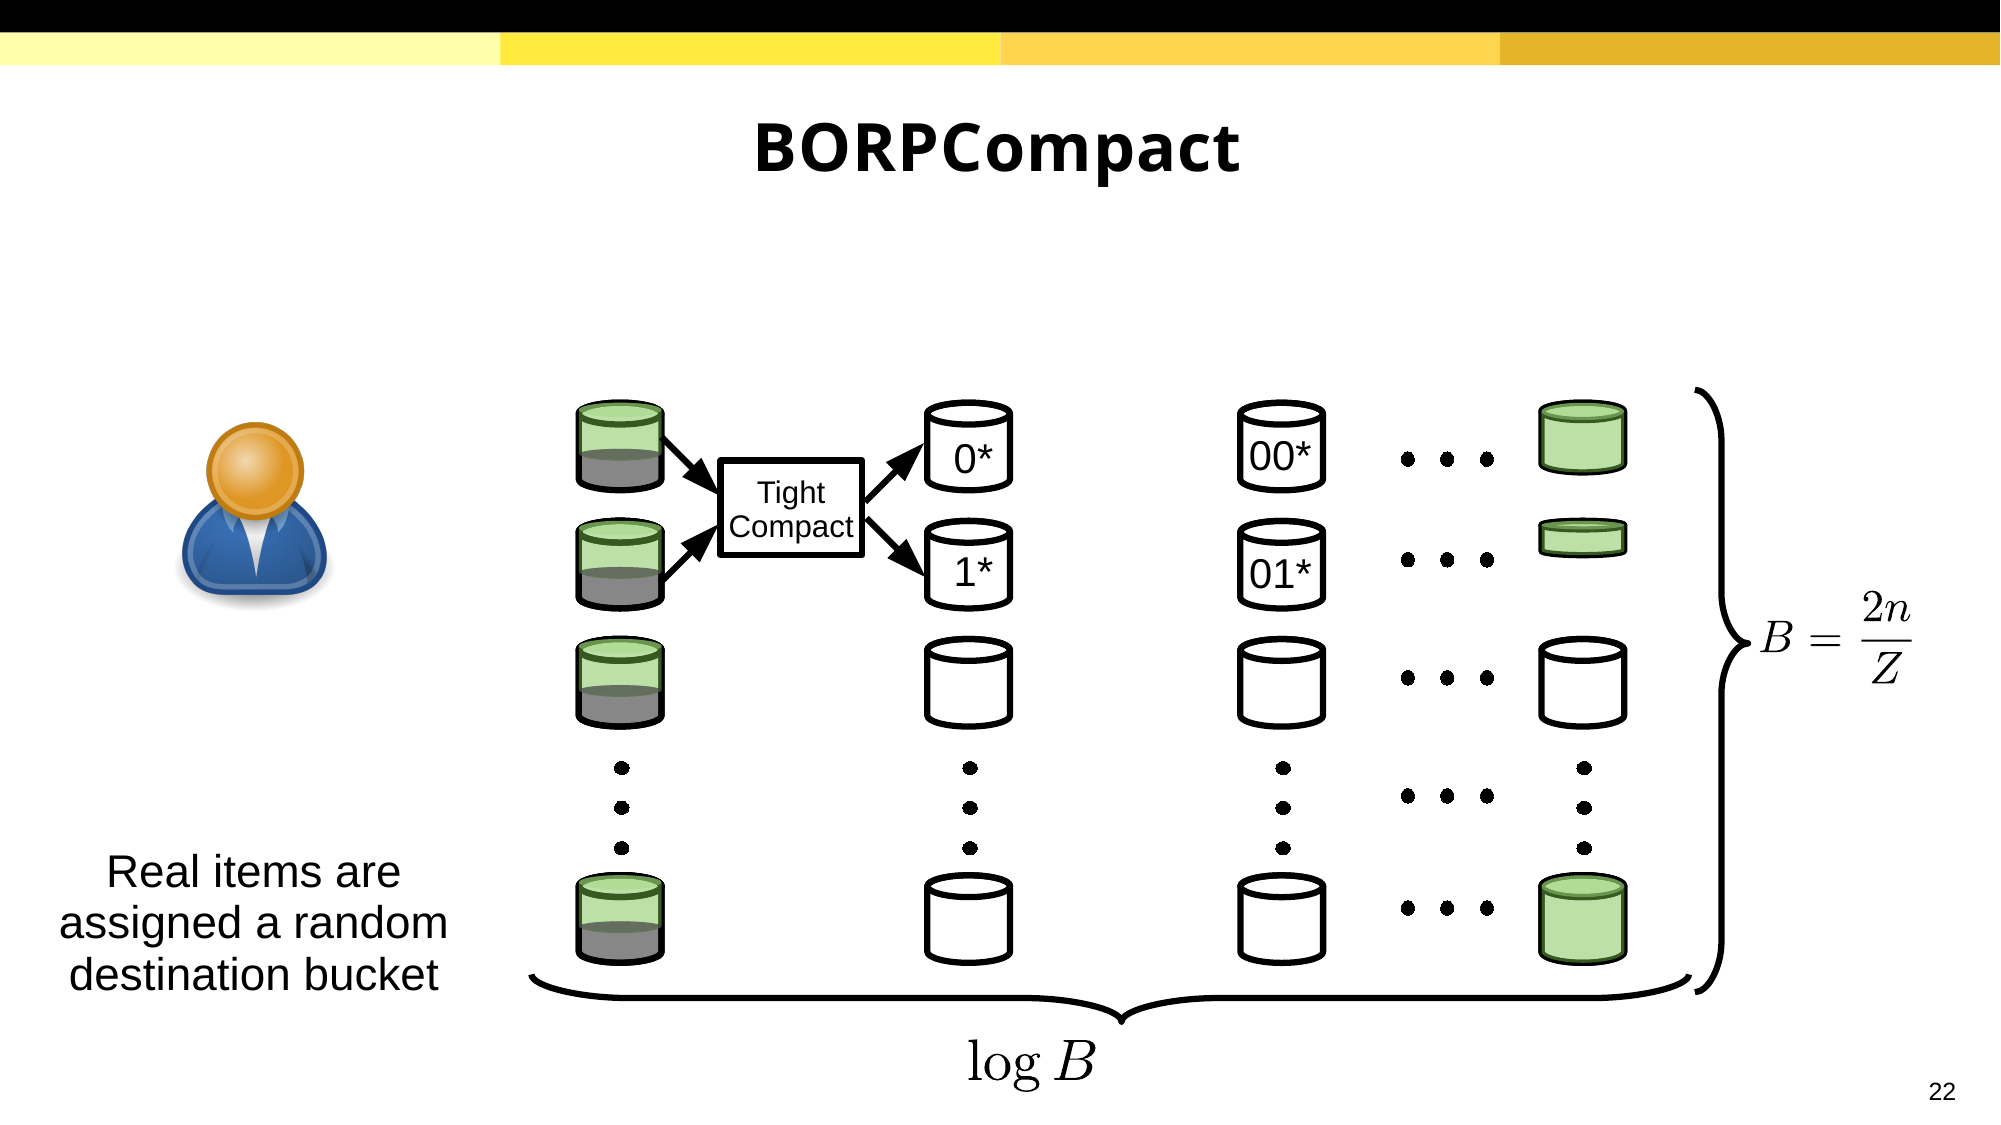

# BORPCompact
00*
0*
Tight
Compact
1*
01*
Real items are assigned a random destination bucket
22